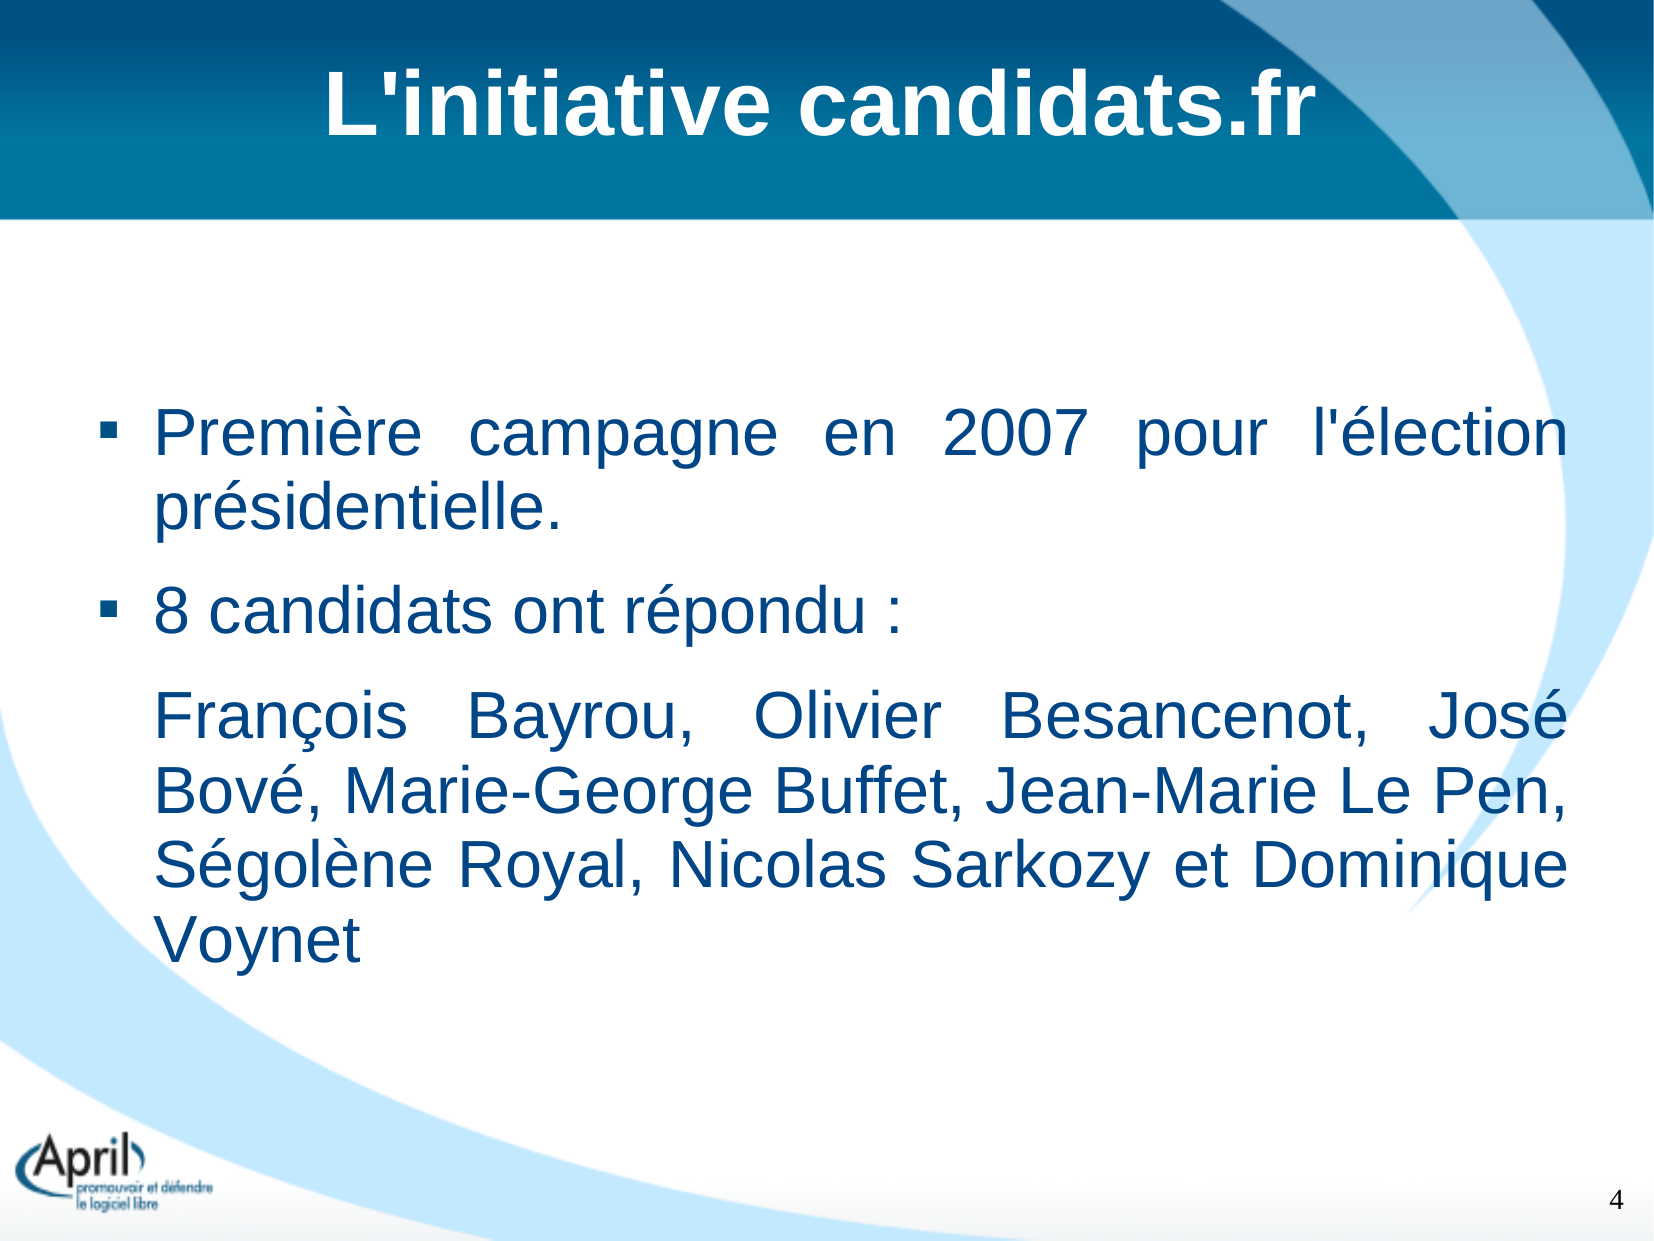

# L'initiative candidats.fr
Première campagne en 2007 pour l'élection présidentielle.
8 candidats ont répondu :
François Bayrou, Olivier Besancenot, José Bové, Marie-George Buffet, Jean-Marie Le Pen, Ségolène Royal, Nicolas Sarkozy et Dominique Voynet
4